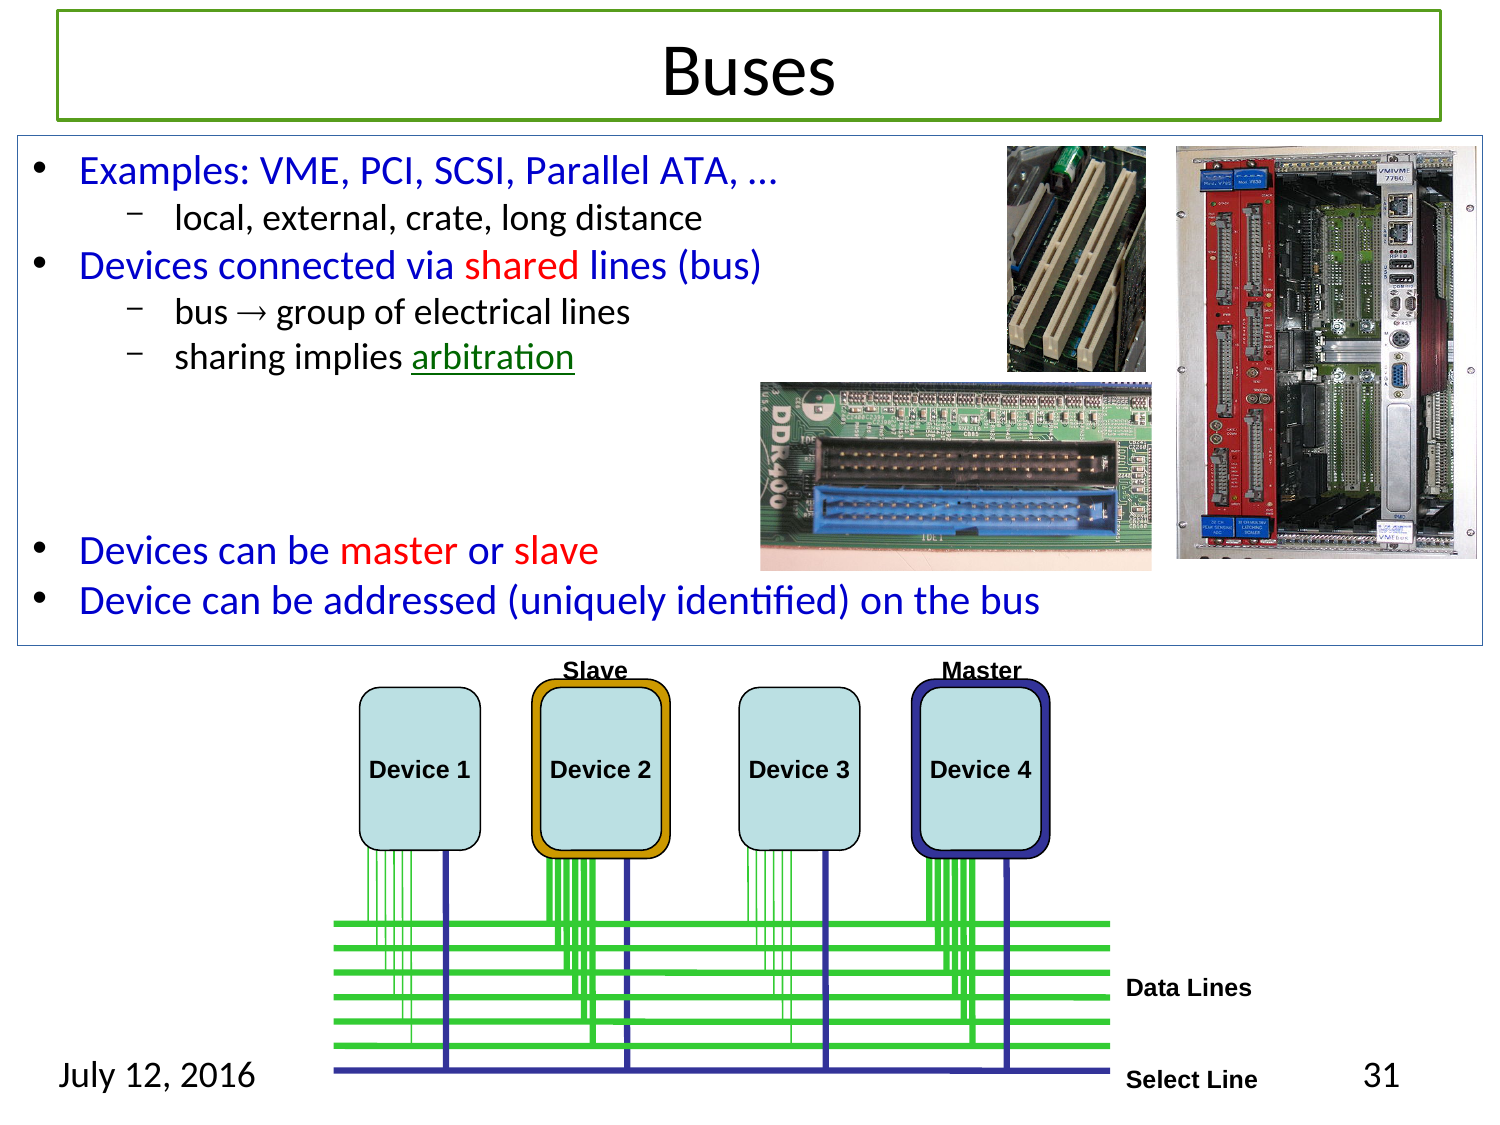

# Buses
Examples: VME, PCI, SCSI, Parallel ATA, …
local, external, crate, long distance
Devices connected via shared lines (bus)
bus  group of electrical lines
sharing implies arbitration
Devices can be master or slave
Device can be addressed (uniquely identified) on the bus
Slave
Master
Device 1
Device 2
Device 3
Device 4
Data Lines
Select Line
31